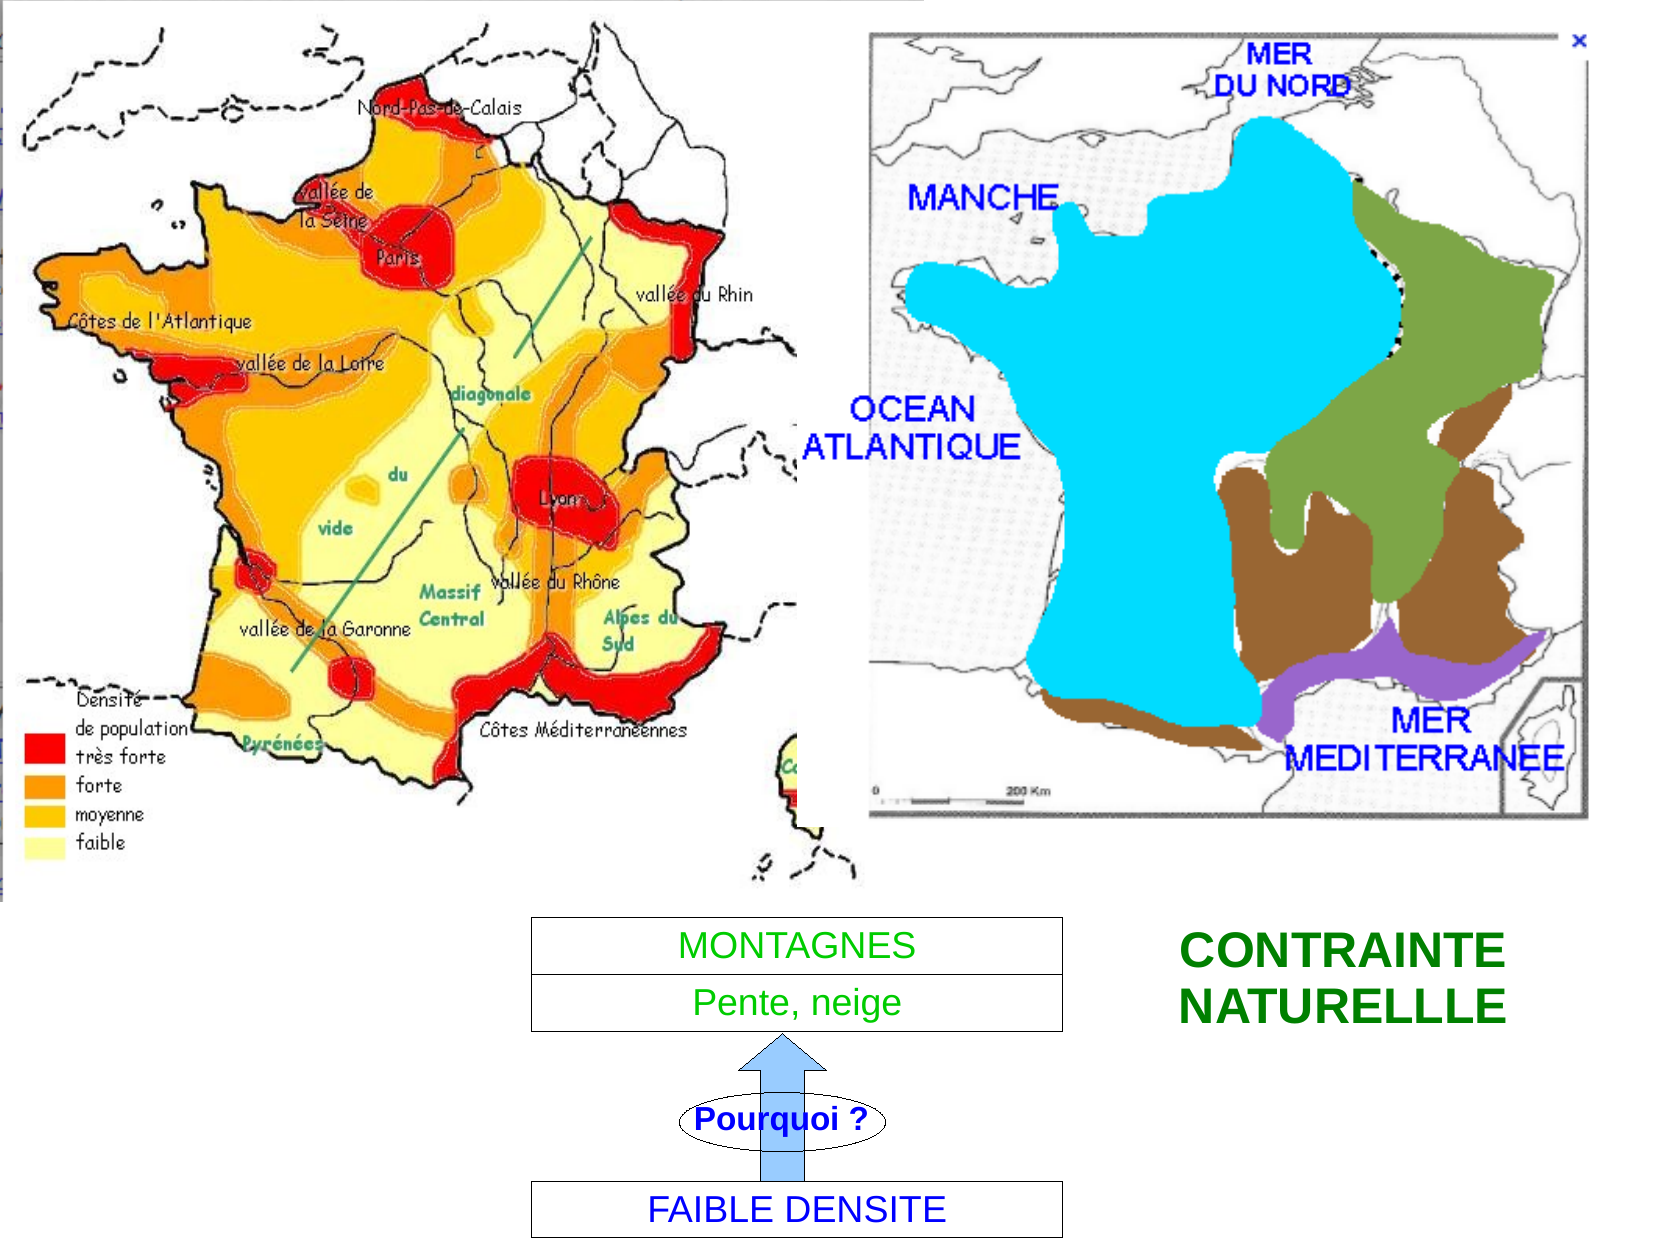

CONTRAINTE NATURELLLE
MONTAGNES
Pente, neige
Pourquoi ?
FAIBLE DENSITE